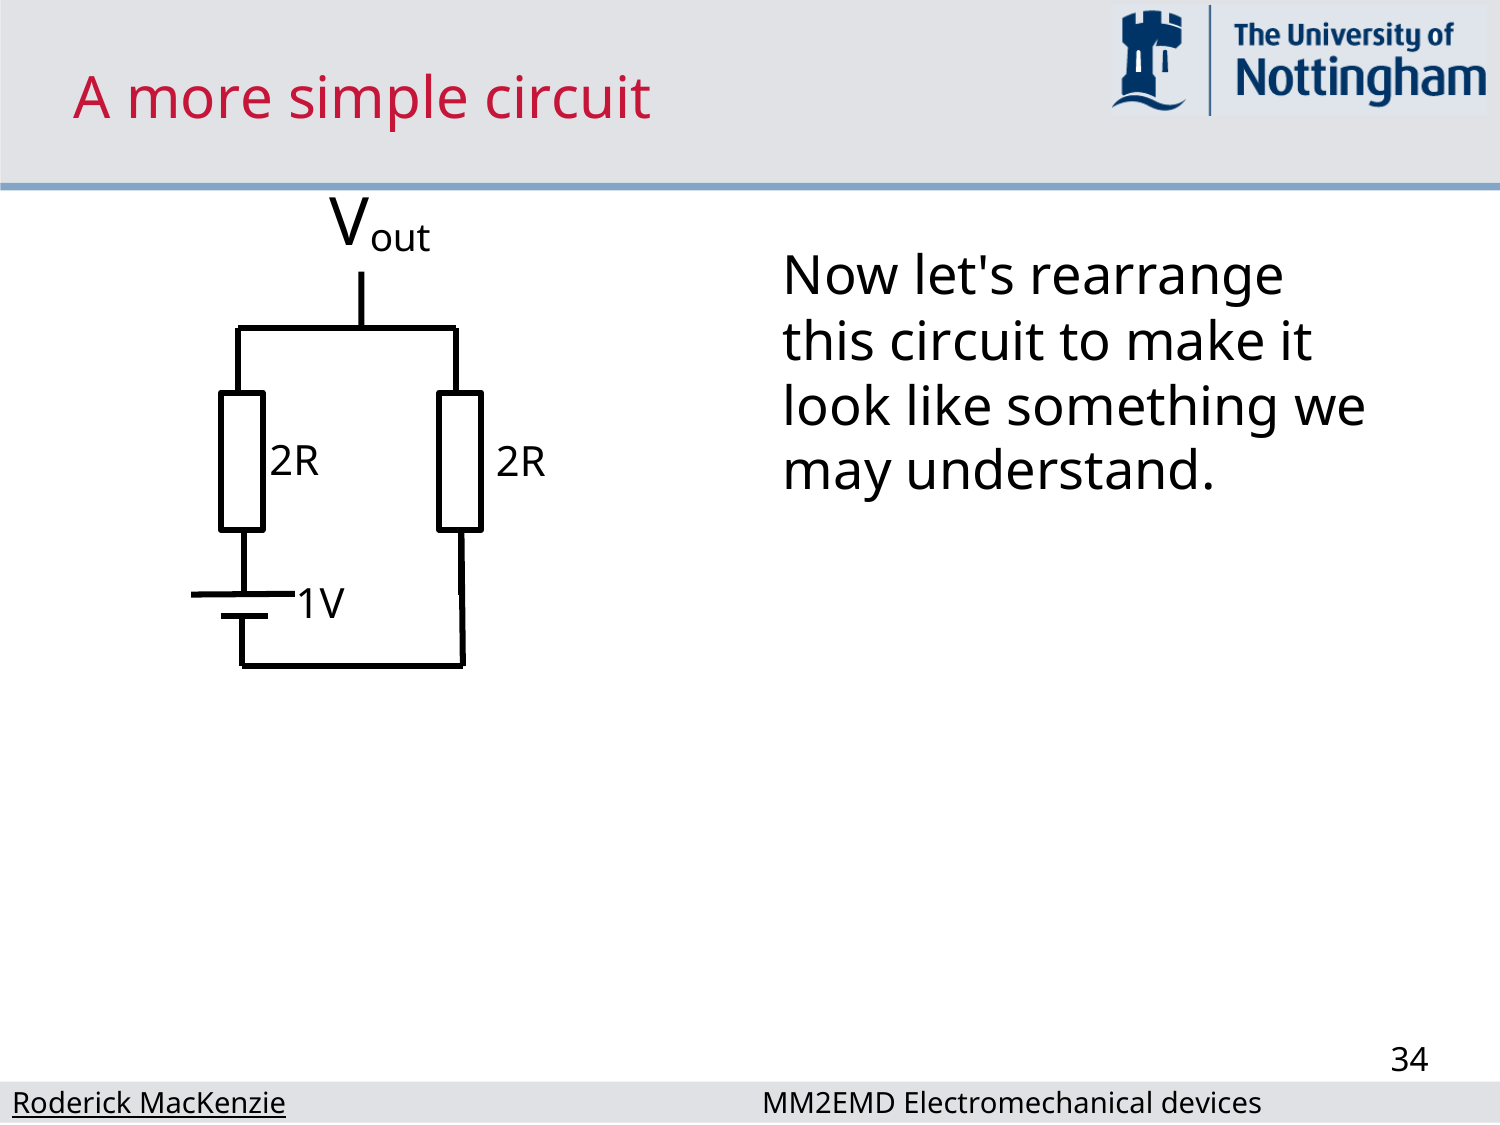

# A more simple circuit
Vout
Now let's rearrange this circuit to make it look like something we may understand.
2R
2R
1V